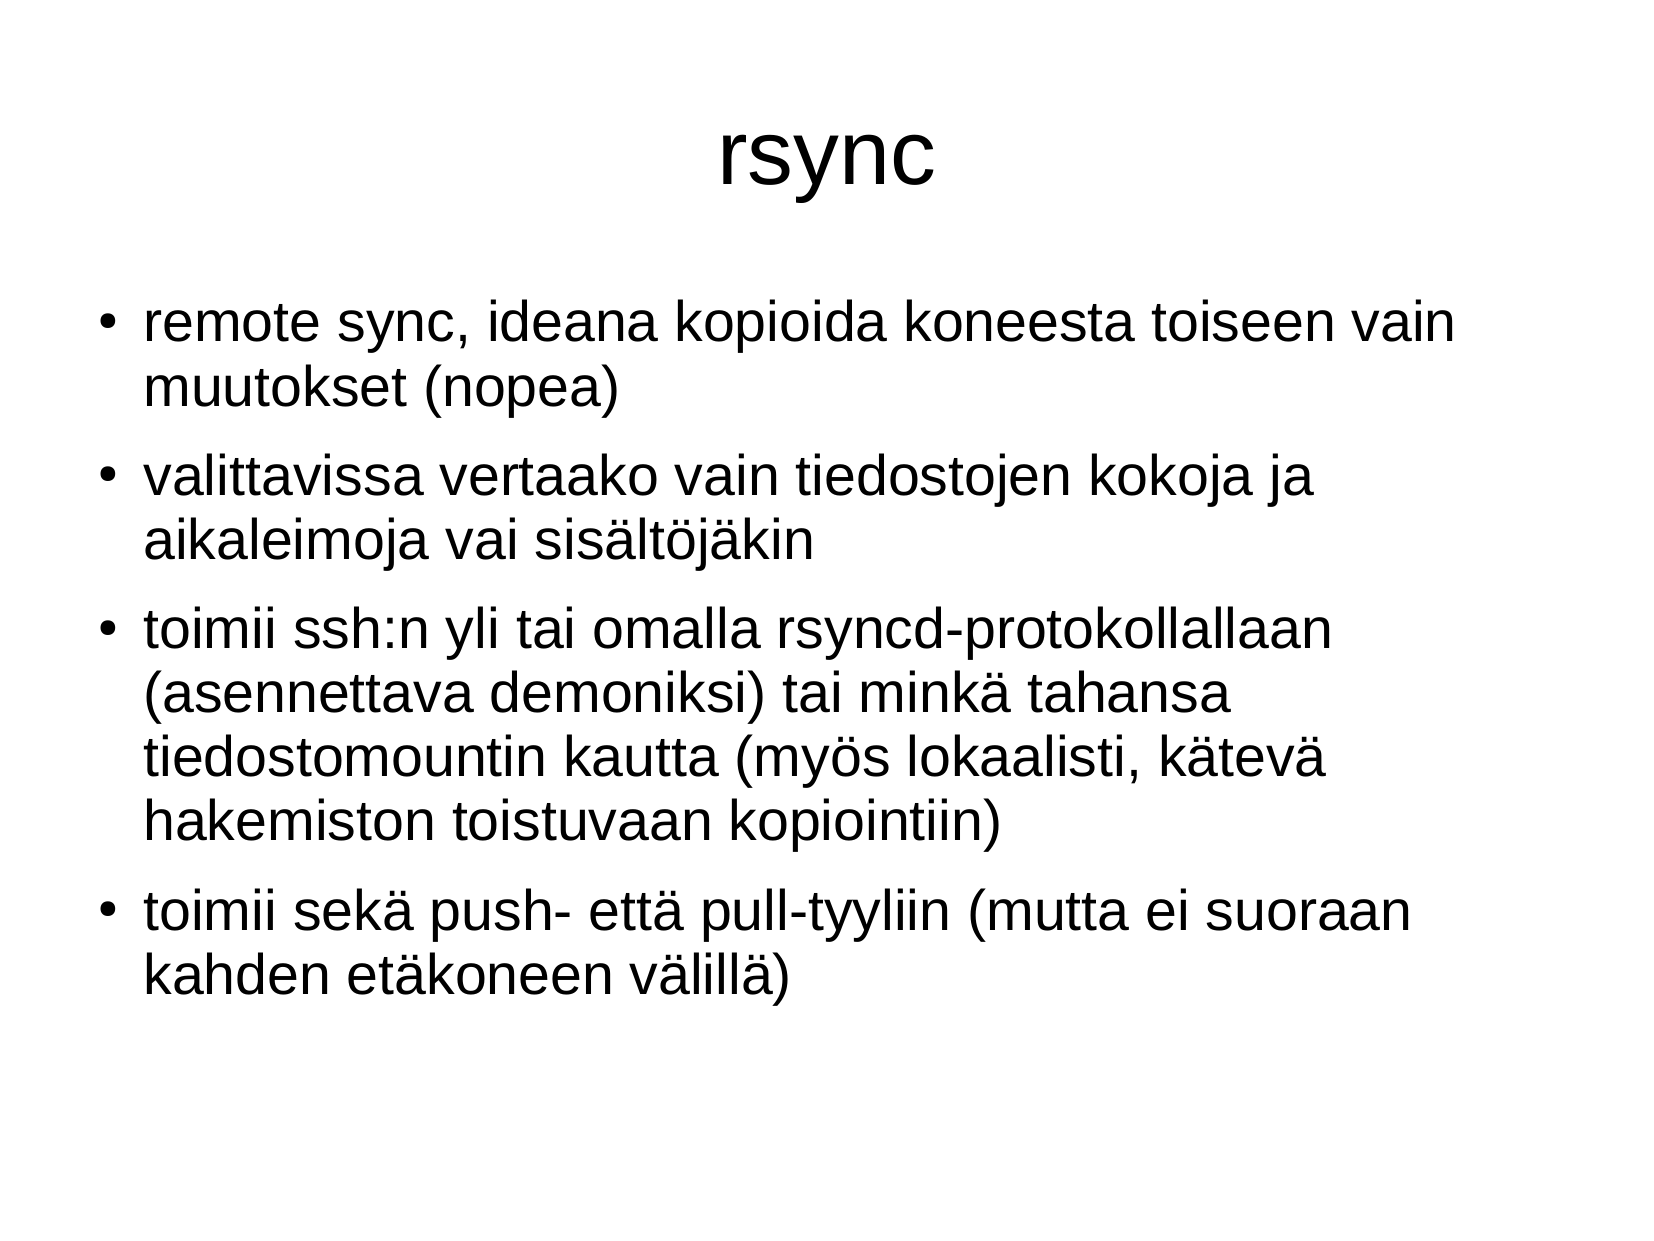

# rsync
remote sync, ideana kopioida koneesta toiseen vain muutokset (nopea)
valittavissa vertaako vain tiedostojen kokoja ja aikaleimoja vai sisältöjäkin
toimii ssh:n yli tai omalla rsyncd-protokollallaan (asennettava demoniksi) tai minkä tahansa tiedostomountin kautta (myös lokaalisti, kätevä hakemiston toistuvaan kopiointiin)
toimii sekä push- että pull-tyyliin (mutta ei suoraan kahden etäkoneen välillä)